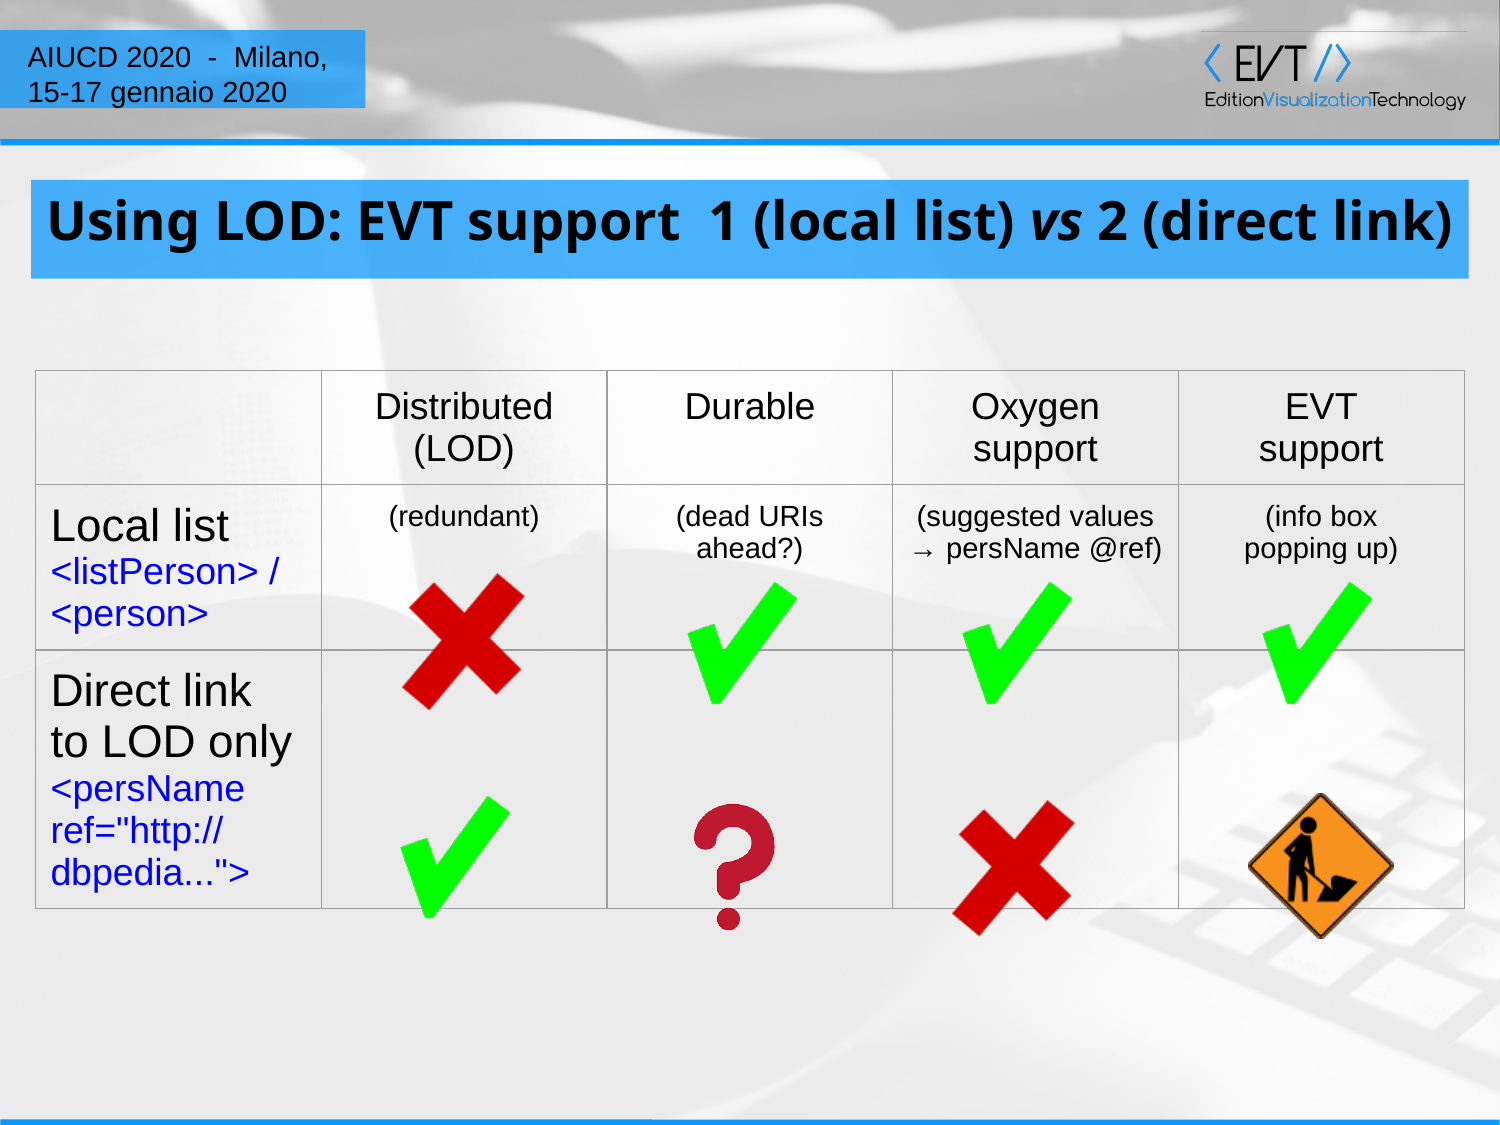

# Using LOD: EVT support 1 (local list) vs 2 (direct link)
| | Distributed (LOD) | Durable | Oxygen support | EVT support |
| --- | --- | --- | --- | --- |
| Local list <listPerson> / <person> | (redundant) | (dead URIs ahead?) | (suggested values → persName @ref) | (info box popping up) |
| Direct link to LOD only <persName ref="http:// dbpedia..."> | | | | |